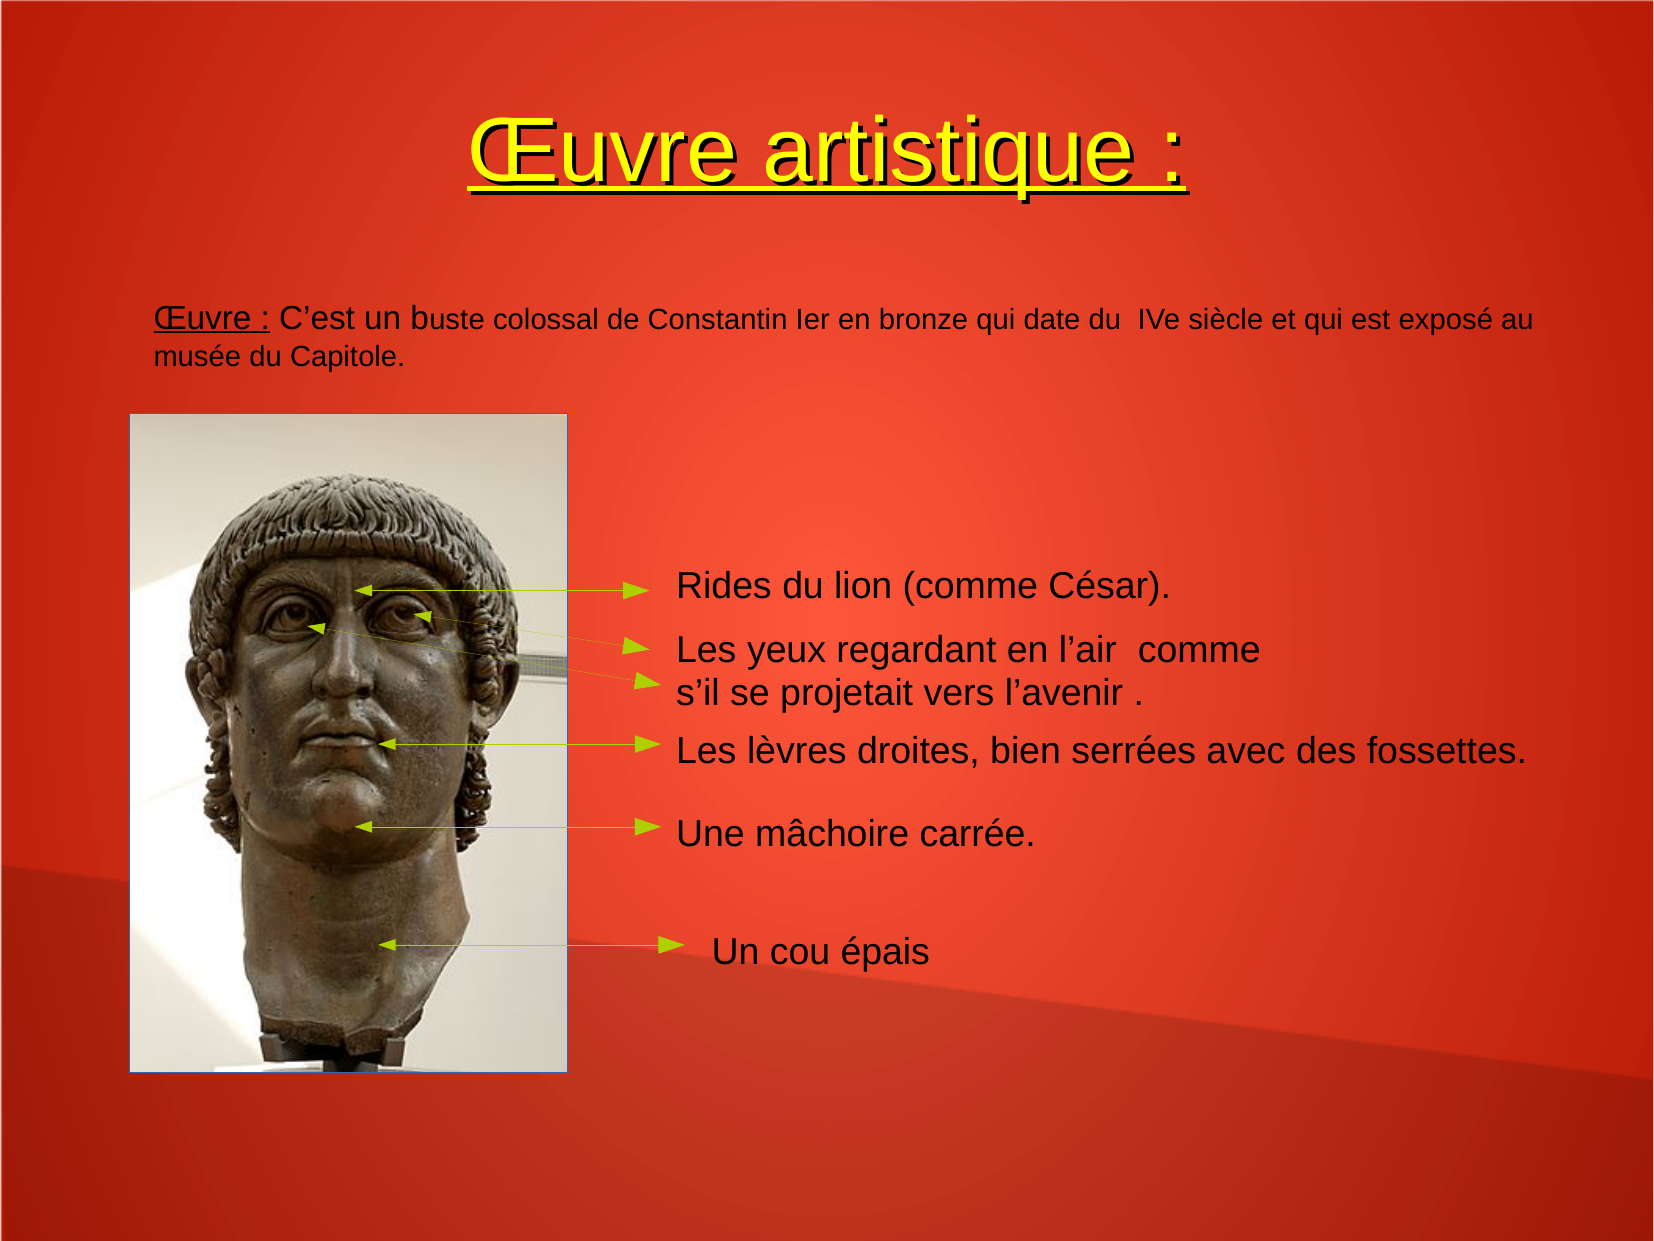

# Œuvre artistique :
Œuvre : C’est un buste colossal de Constantin Ier en bronze qui date du IVe siècle et qui est exposé au musée du Capitole.
Rides du lion (comme César).
Les yeux regardant en l’air comme s’il se projetait vers l’avenir .
Les lèvres droites, bien serrées avec des fossettes.
Une mâchoire carrée.
Un cou épais